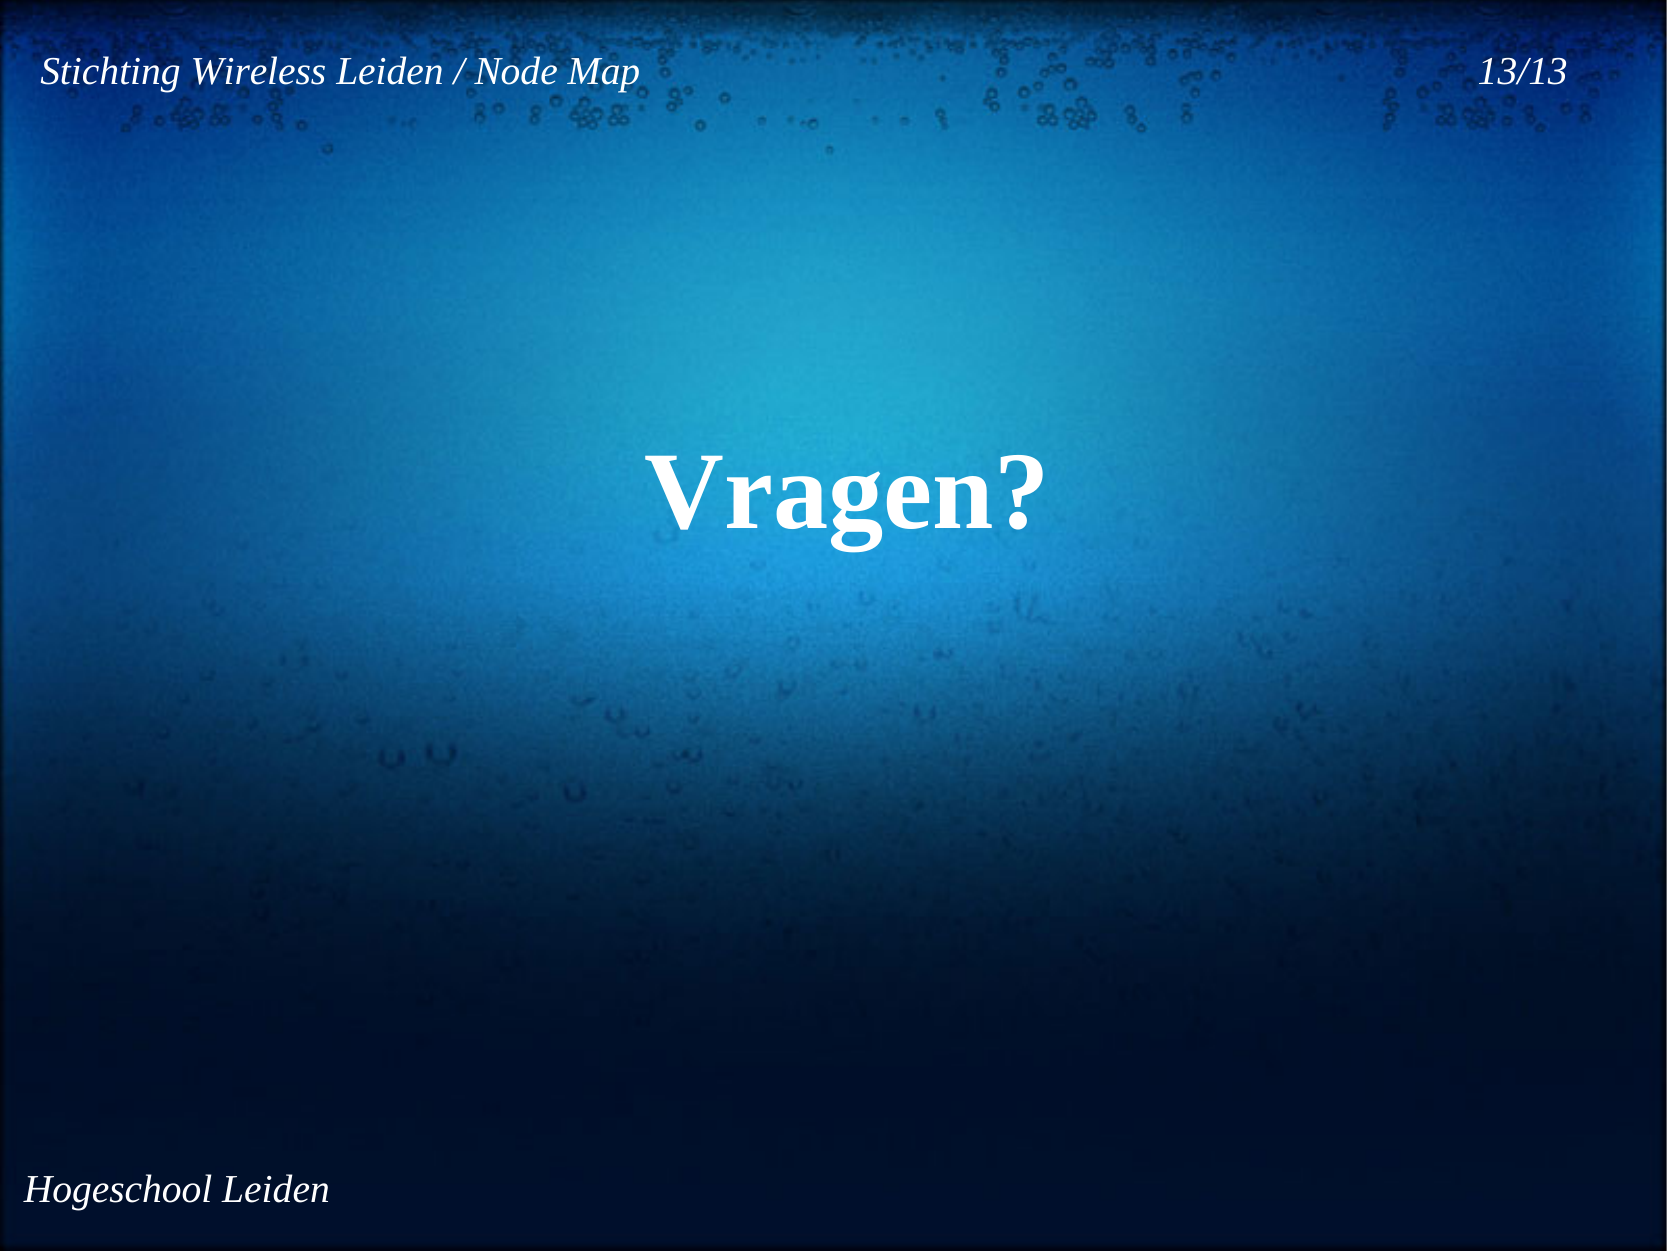

# Stichting Wireless Leiden / Node Map                                                                                    13/13
 Vragen?
Hogeschool Leiden